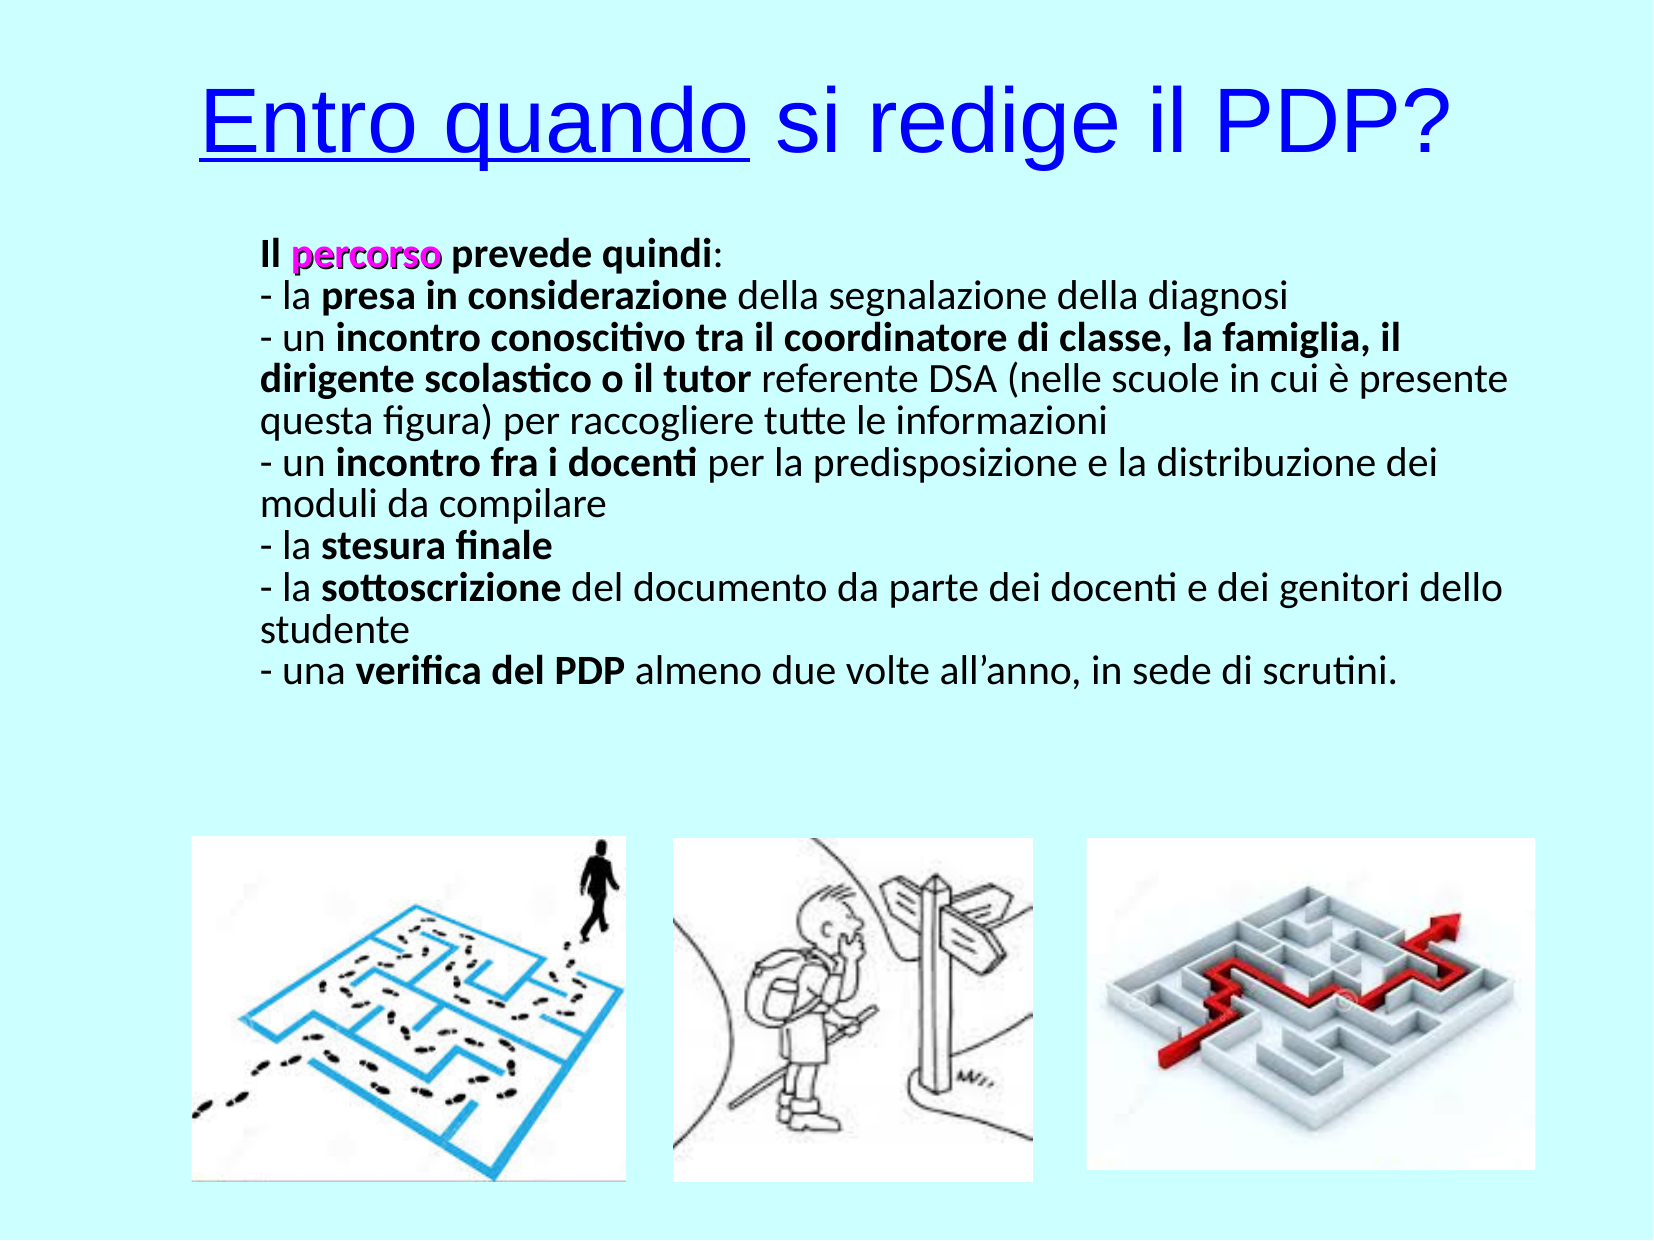

# Entro quando si redige il PDP?
Il percorso prevede quindi:
- la presa in considerazione della segnalazione della diagnosi
- un incontro conoscitivo tra il coordinatore di classe, la famiglia, il dirigente scolastico o il tutor referente DSA (nelle scuole in cui è presente questa figura) per raccogliere tutte le informazioni
- un incontro fra i docenti per la predisposizione e la distribuzione dei moduli da compilare
- la stesura finale
- la sottoscrizione del documento da parte dei docenti e dei genitori dello studente
- una verifica del PDP almeno due volte all’anno, in sede di scrutini.